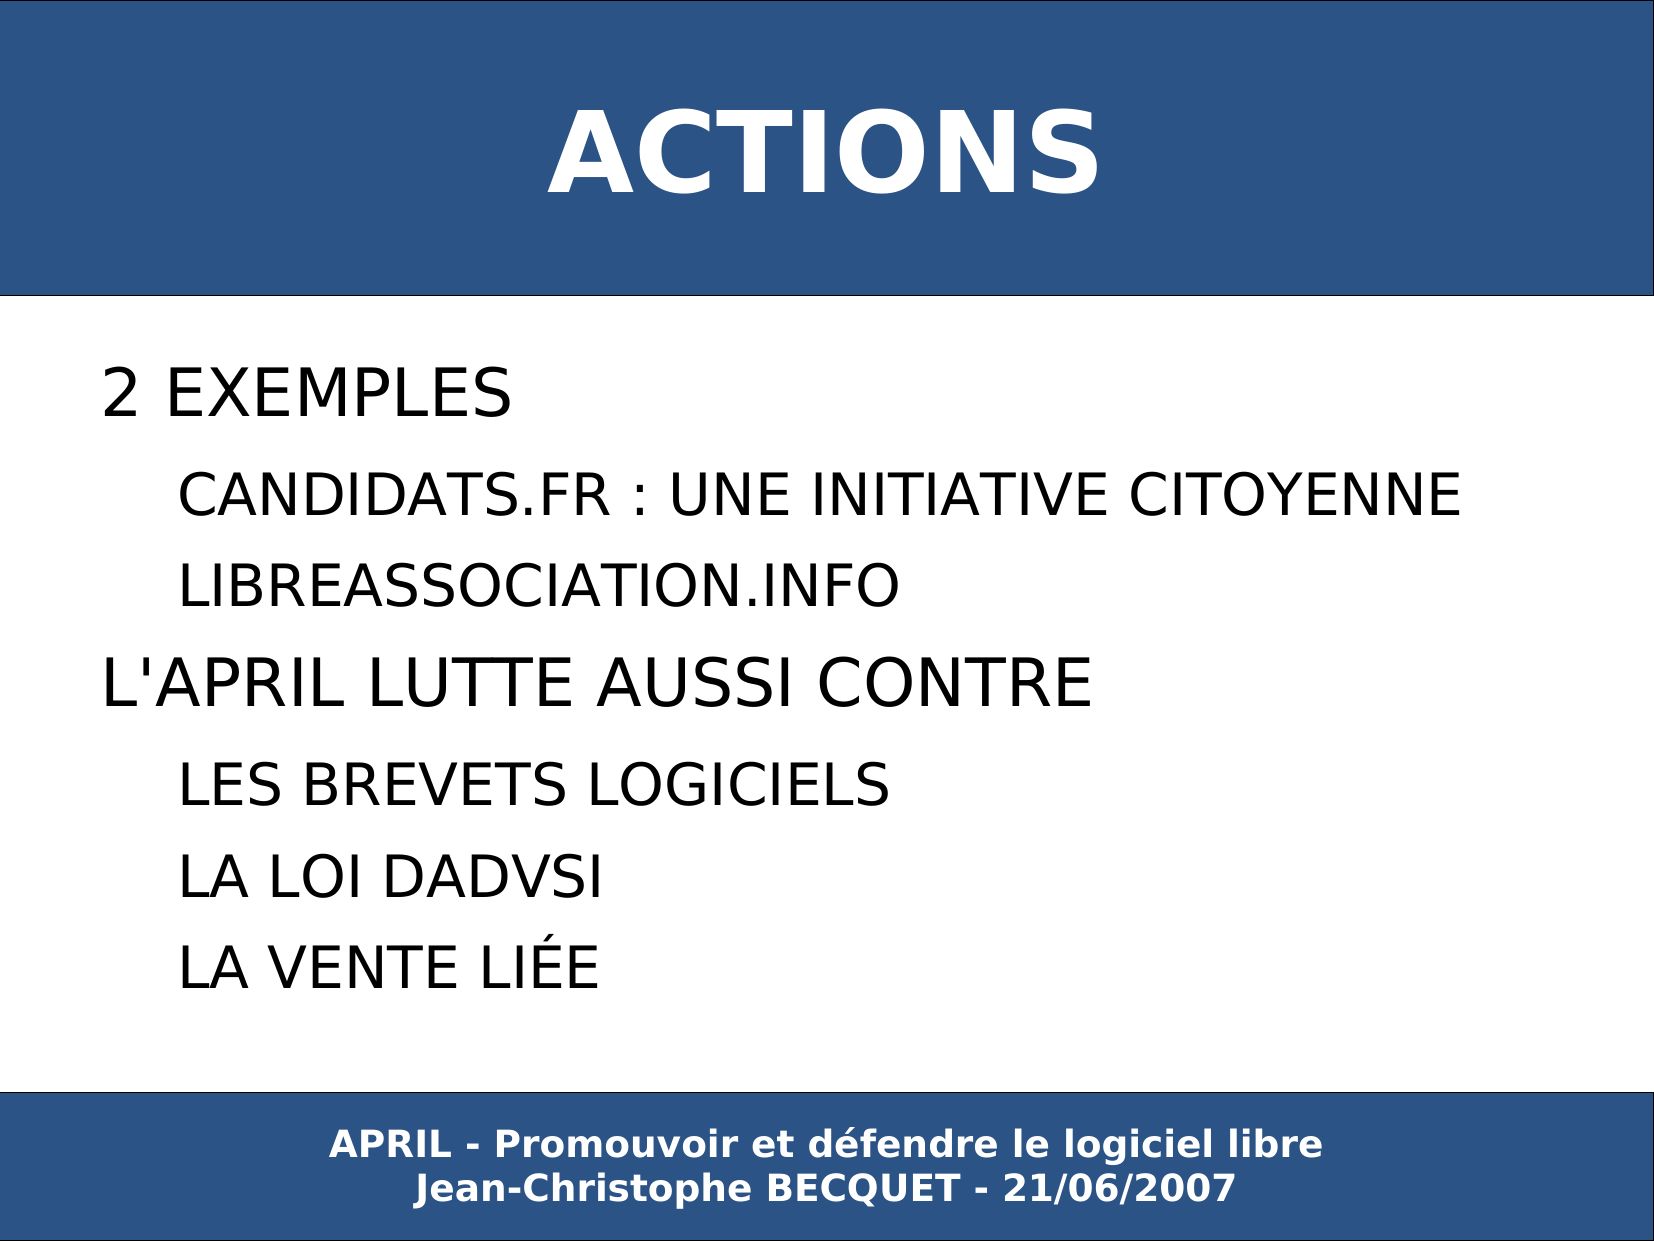

# ACTIONS
2 EXEMPLES
CANDIDATS.FR : UNE INITIATIVE CITOYENNE
LIBREASSOCIATION.INFO
L'APRIL LUTTE AUSSI CONTRE
LES BREVETS LOGICIELS
LA LOI DADVSI
LA VENTE LIÉE